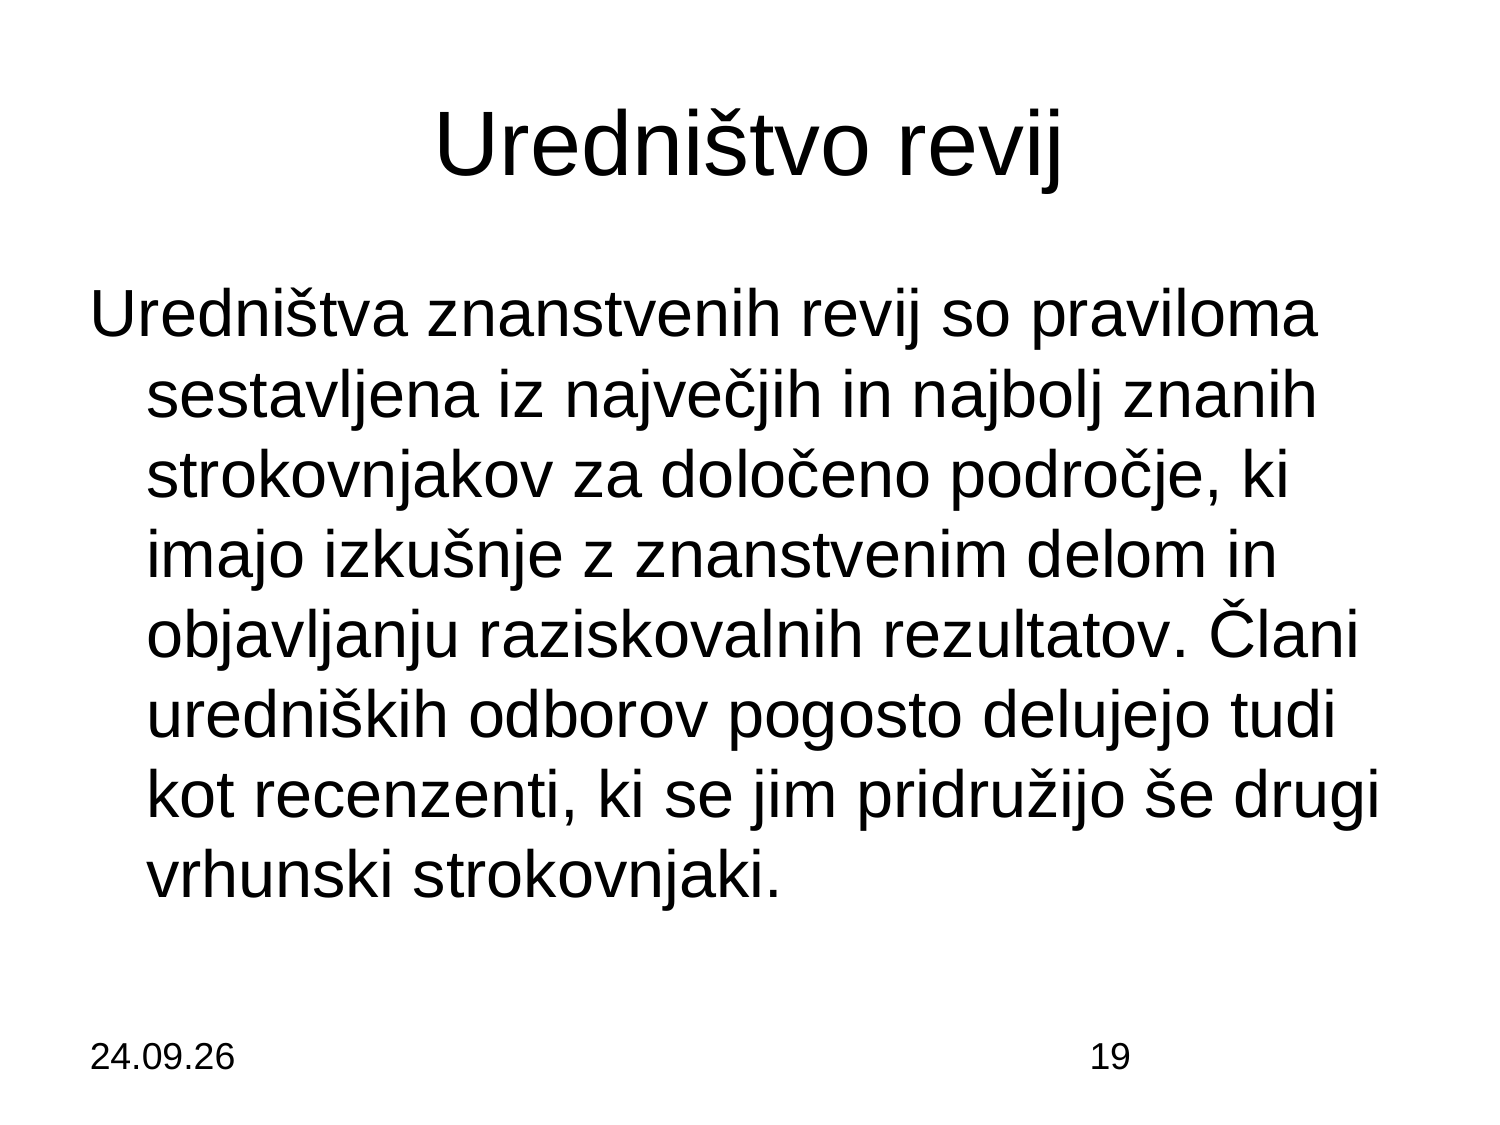

# Uredništvo revij
Uredništva znanstvenih revij so praviloma sestavljena iz največjih in najbolj znanih strokovnjakov za določeno področje, ki imajo izkušnje z znanstvenim delom in objavljanju raziskovalnih rezultatov. Člani uredniških odborov pogosto delujejo tudi kot recenzenti, ki se jim pridružijo še drugi vrhunski strokovnjaki.
19